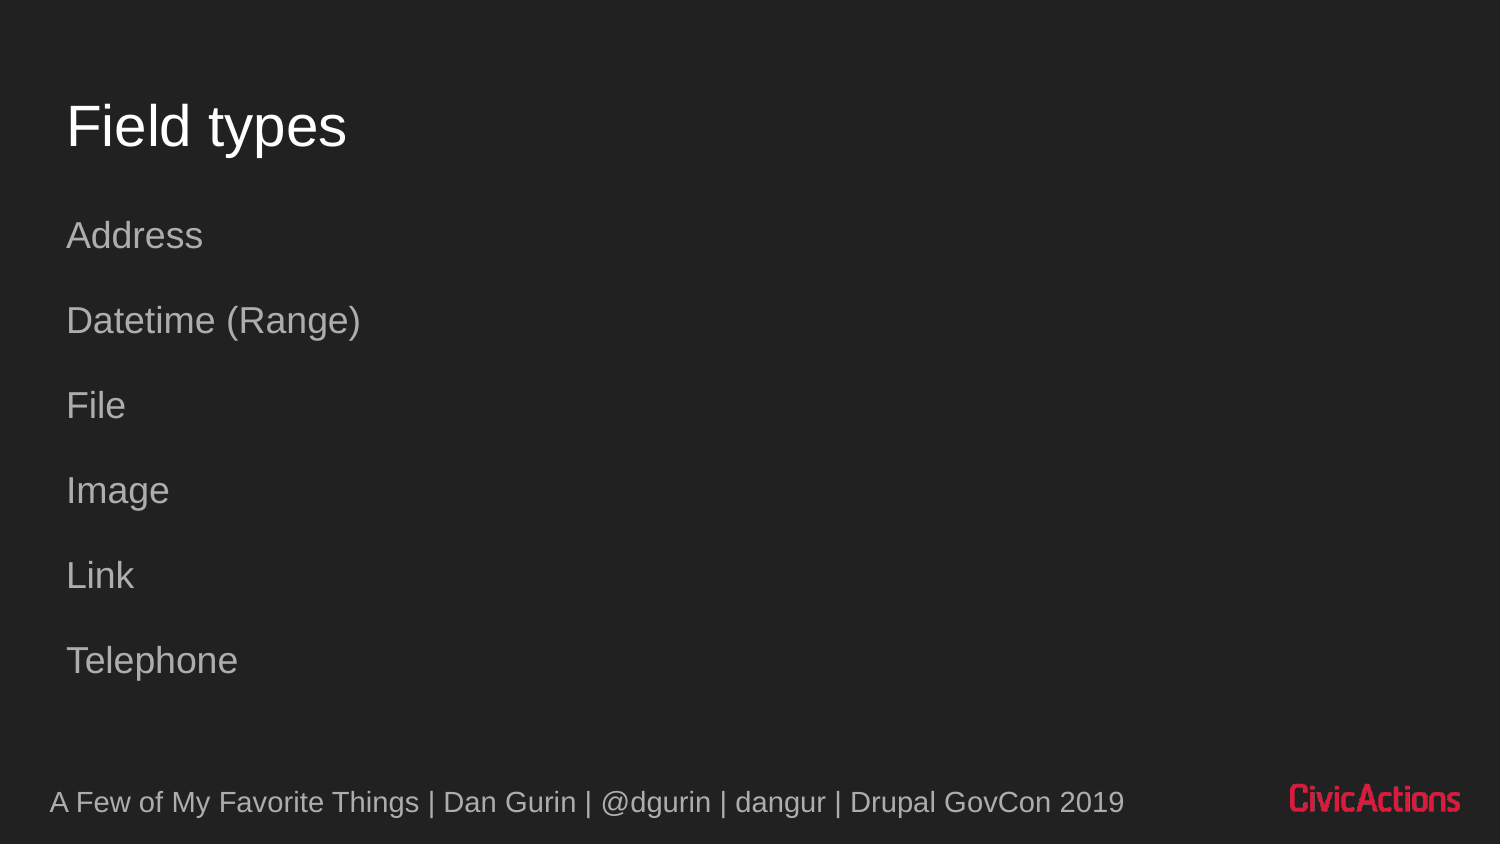

# Field types
Address
Datetime (Range)
File
Image
Link
Telephone